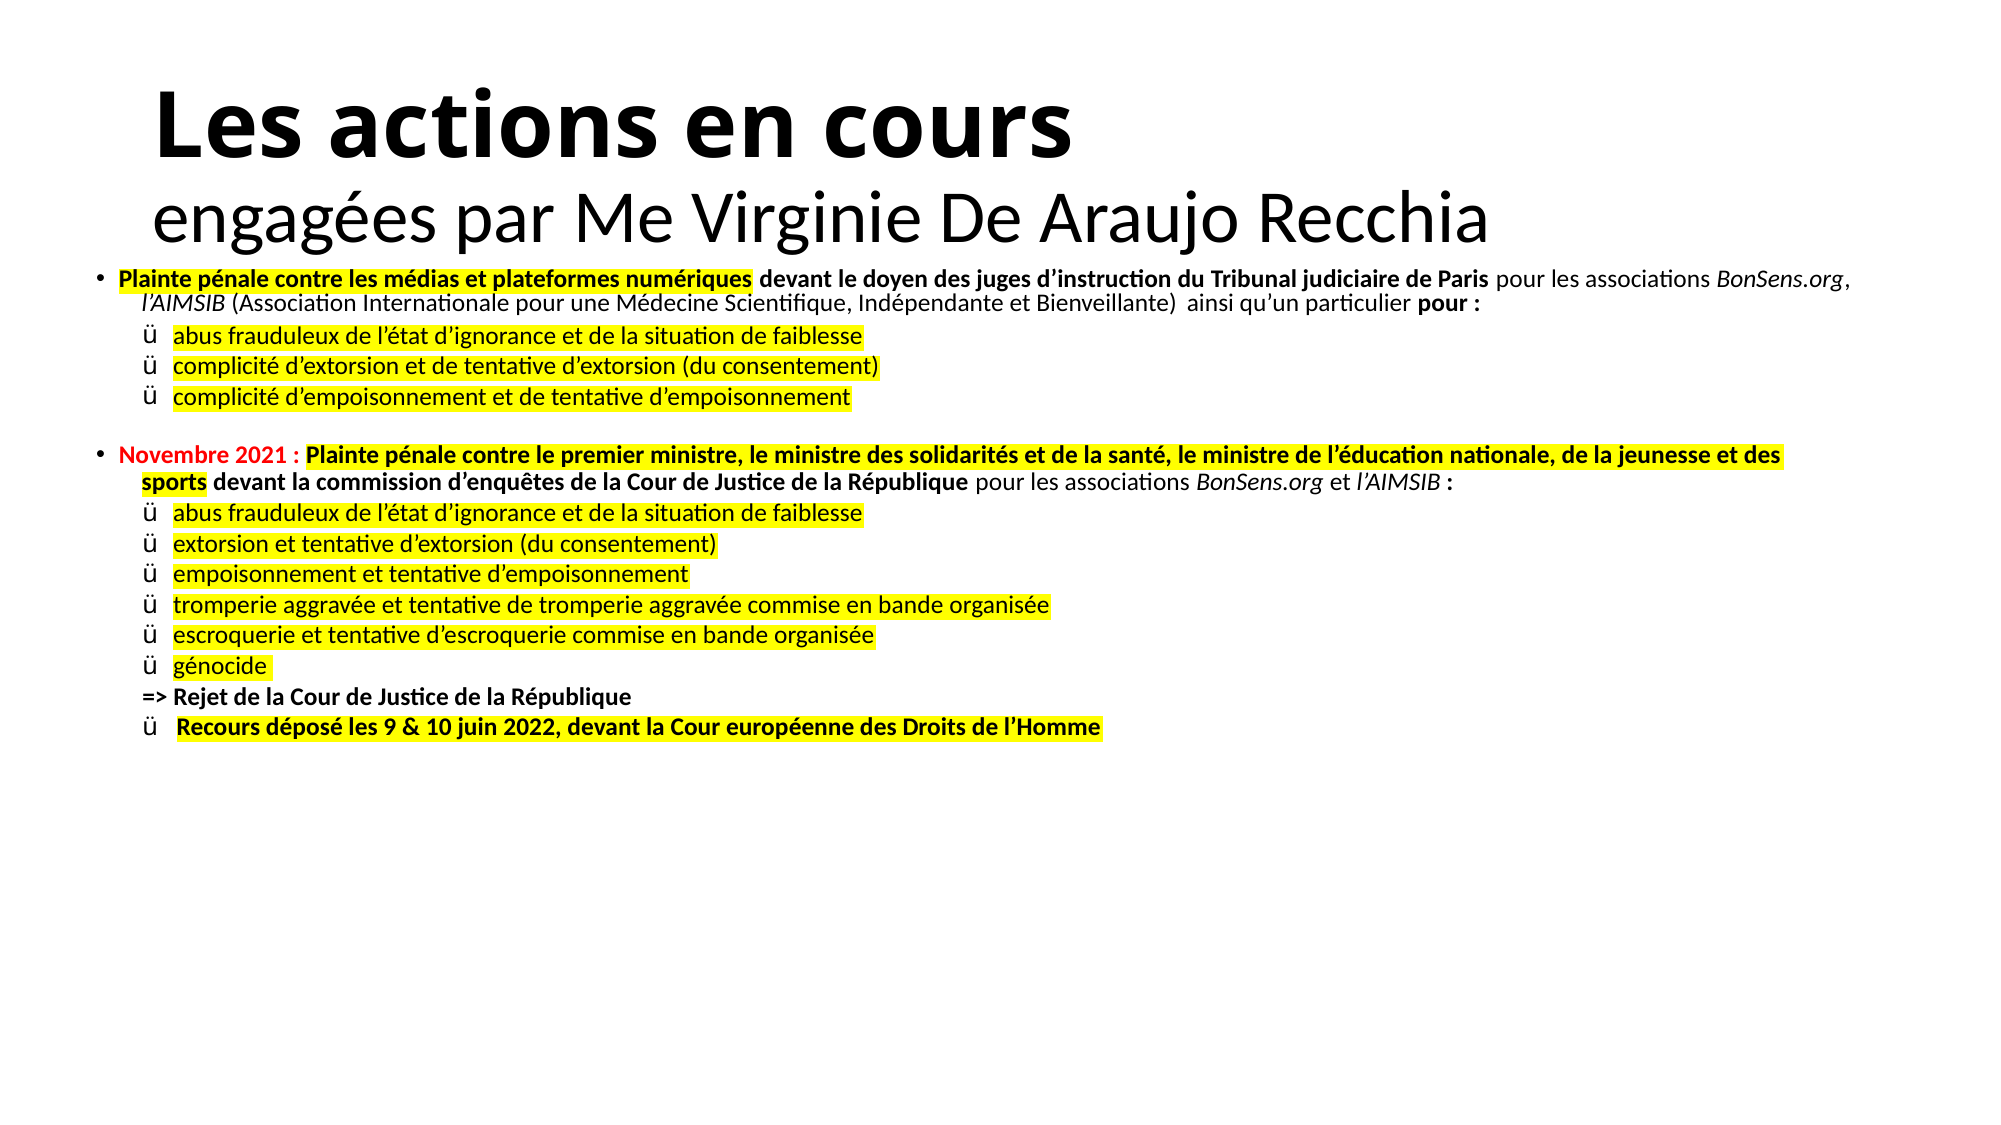

# Les actions en cours engagées par Me Virginie De Araujo Recchia
Plainte pénale contre les médias et plateformes numériques devant le doyen des juges d’instruction du Tribunal judiciaire de Paris pour les associations BonSens.org, l’AIMSIB (Association Internationale pour une Médecine Scientifique, Indépendante et Bienveillante) ainsi qu’un particulier pour :
abus frauduleux de l’état d’ignorance et de la situation de faiblesse
complicité d’extorsion et de tentative d’extorsion (du consentement)
complicité d’empoisonnement et de tentative d’empoisonnement
Novembre 2021 : Plainte pénale contre le premier ministre, le ministre des solidarités et de la santé, le ministre de l’éducation nationale, de la jeunesse et des sports devant la commission d’enquêtes de la Cour de Justice de la République pour les associations BonSens.org et l’AIMSIB :
abus frauduleux de l’état d’ignorance et de la situation de faiblesse
extorsion et tentative d’extorsion (du consentement)
empoisonnement et tentative d’empoisonnement
tromperie aggravée et tentative de tromperie aggravée commise en bande organisée
escroquerie et tentative d’escroquerie commise en bande organisée
génocide
=> Rejet de la Cour de Justice de la République
Recours déposé les 9 & 10 juin 2022, devant la Cour européenne des Droits de l’Homme